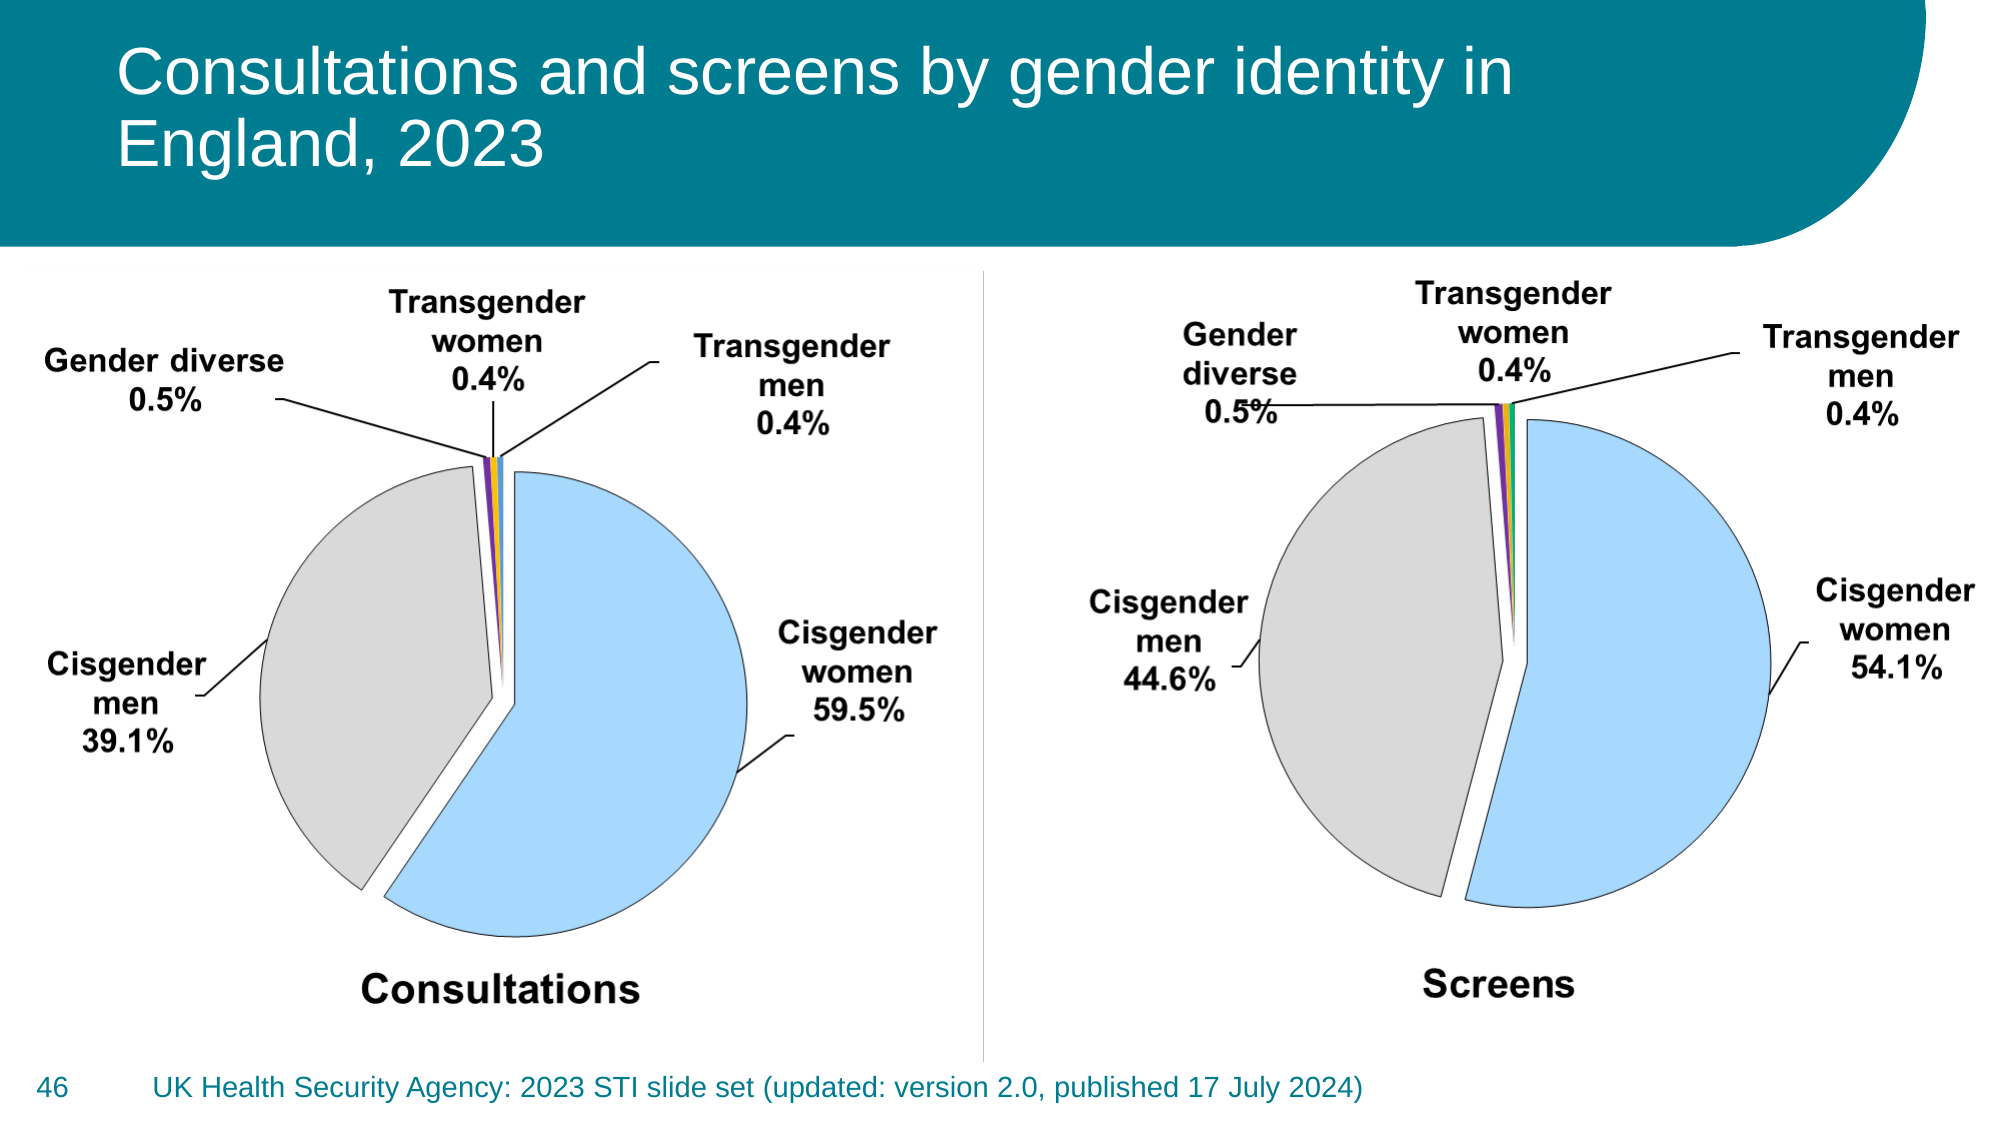

# Consultations and screens by gender identity in England, 2023
46
UK Health Security Agency: 2023 STI slide set (updated: version 2.0, published 17 July 2024)